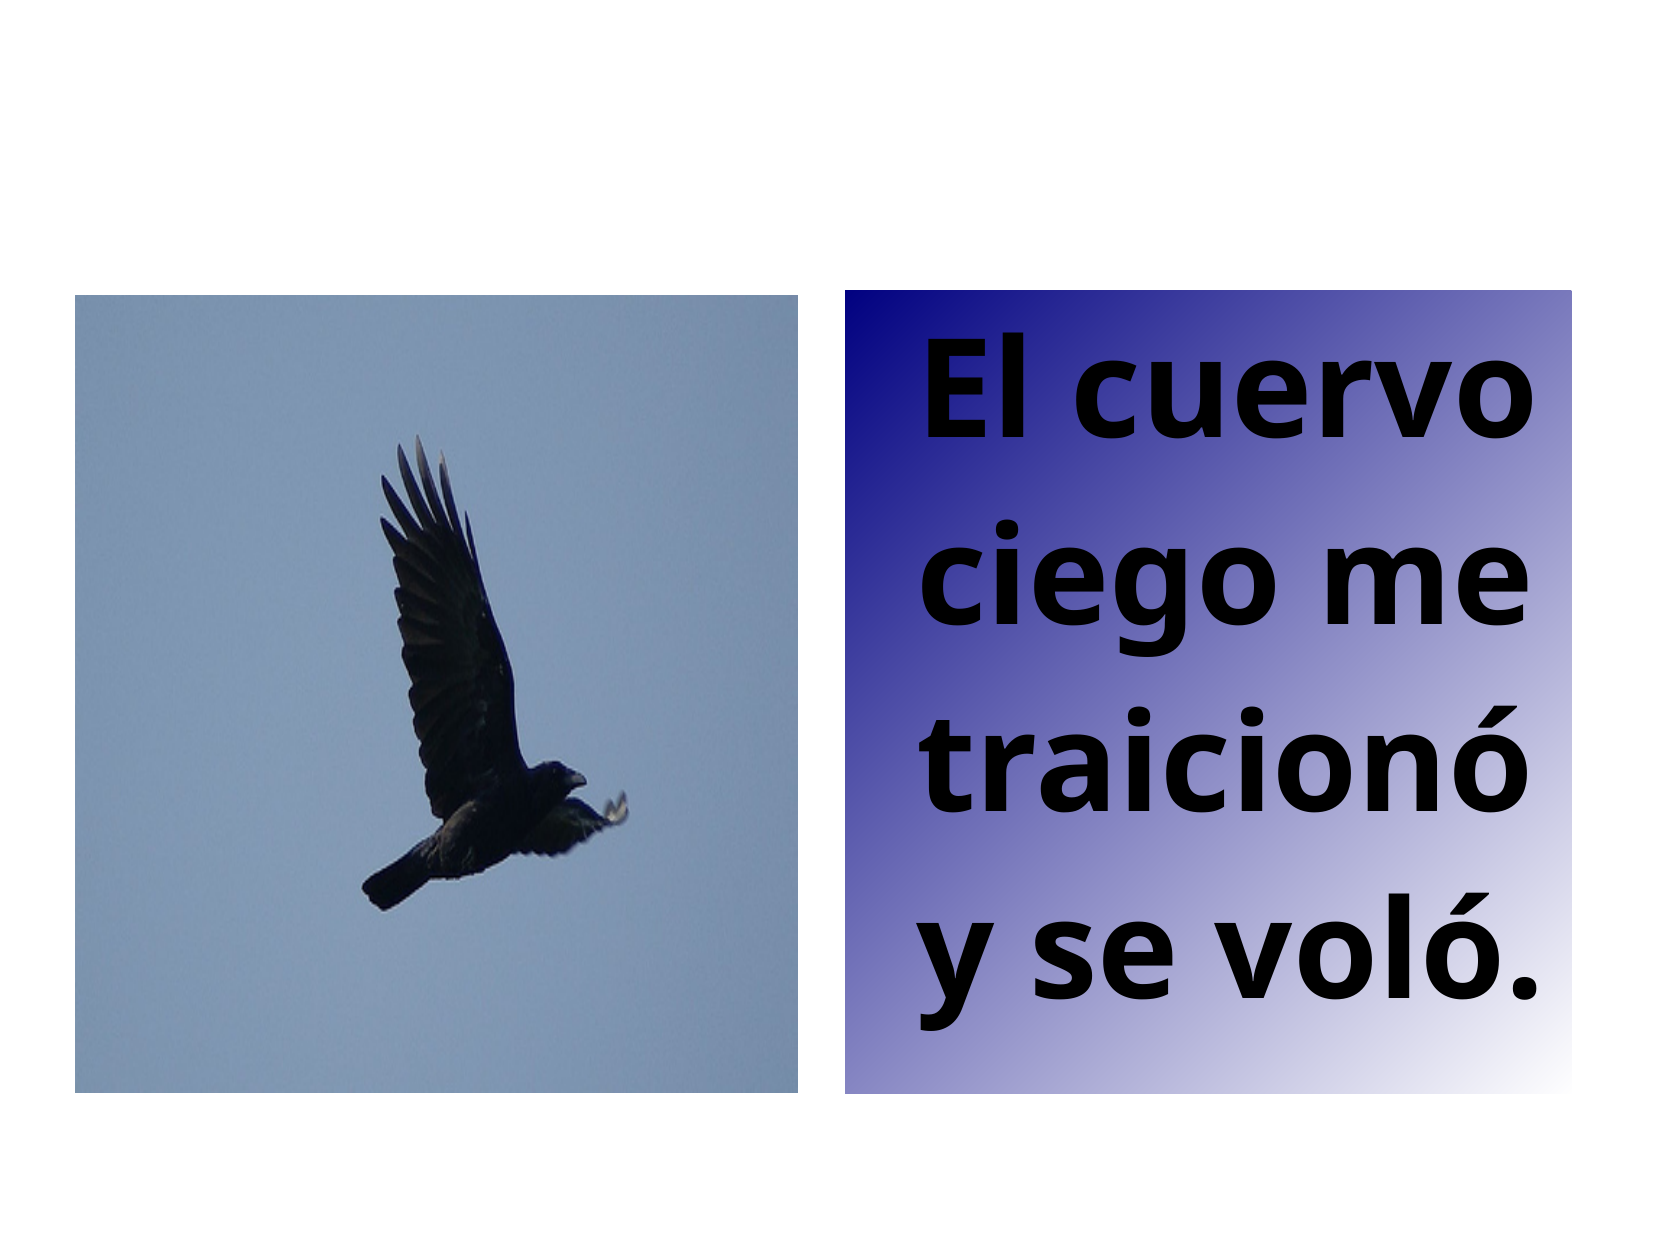

# El cuervo ciego me traicionó y se voló.